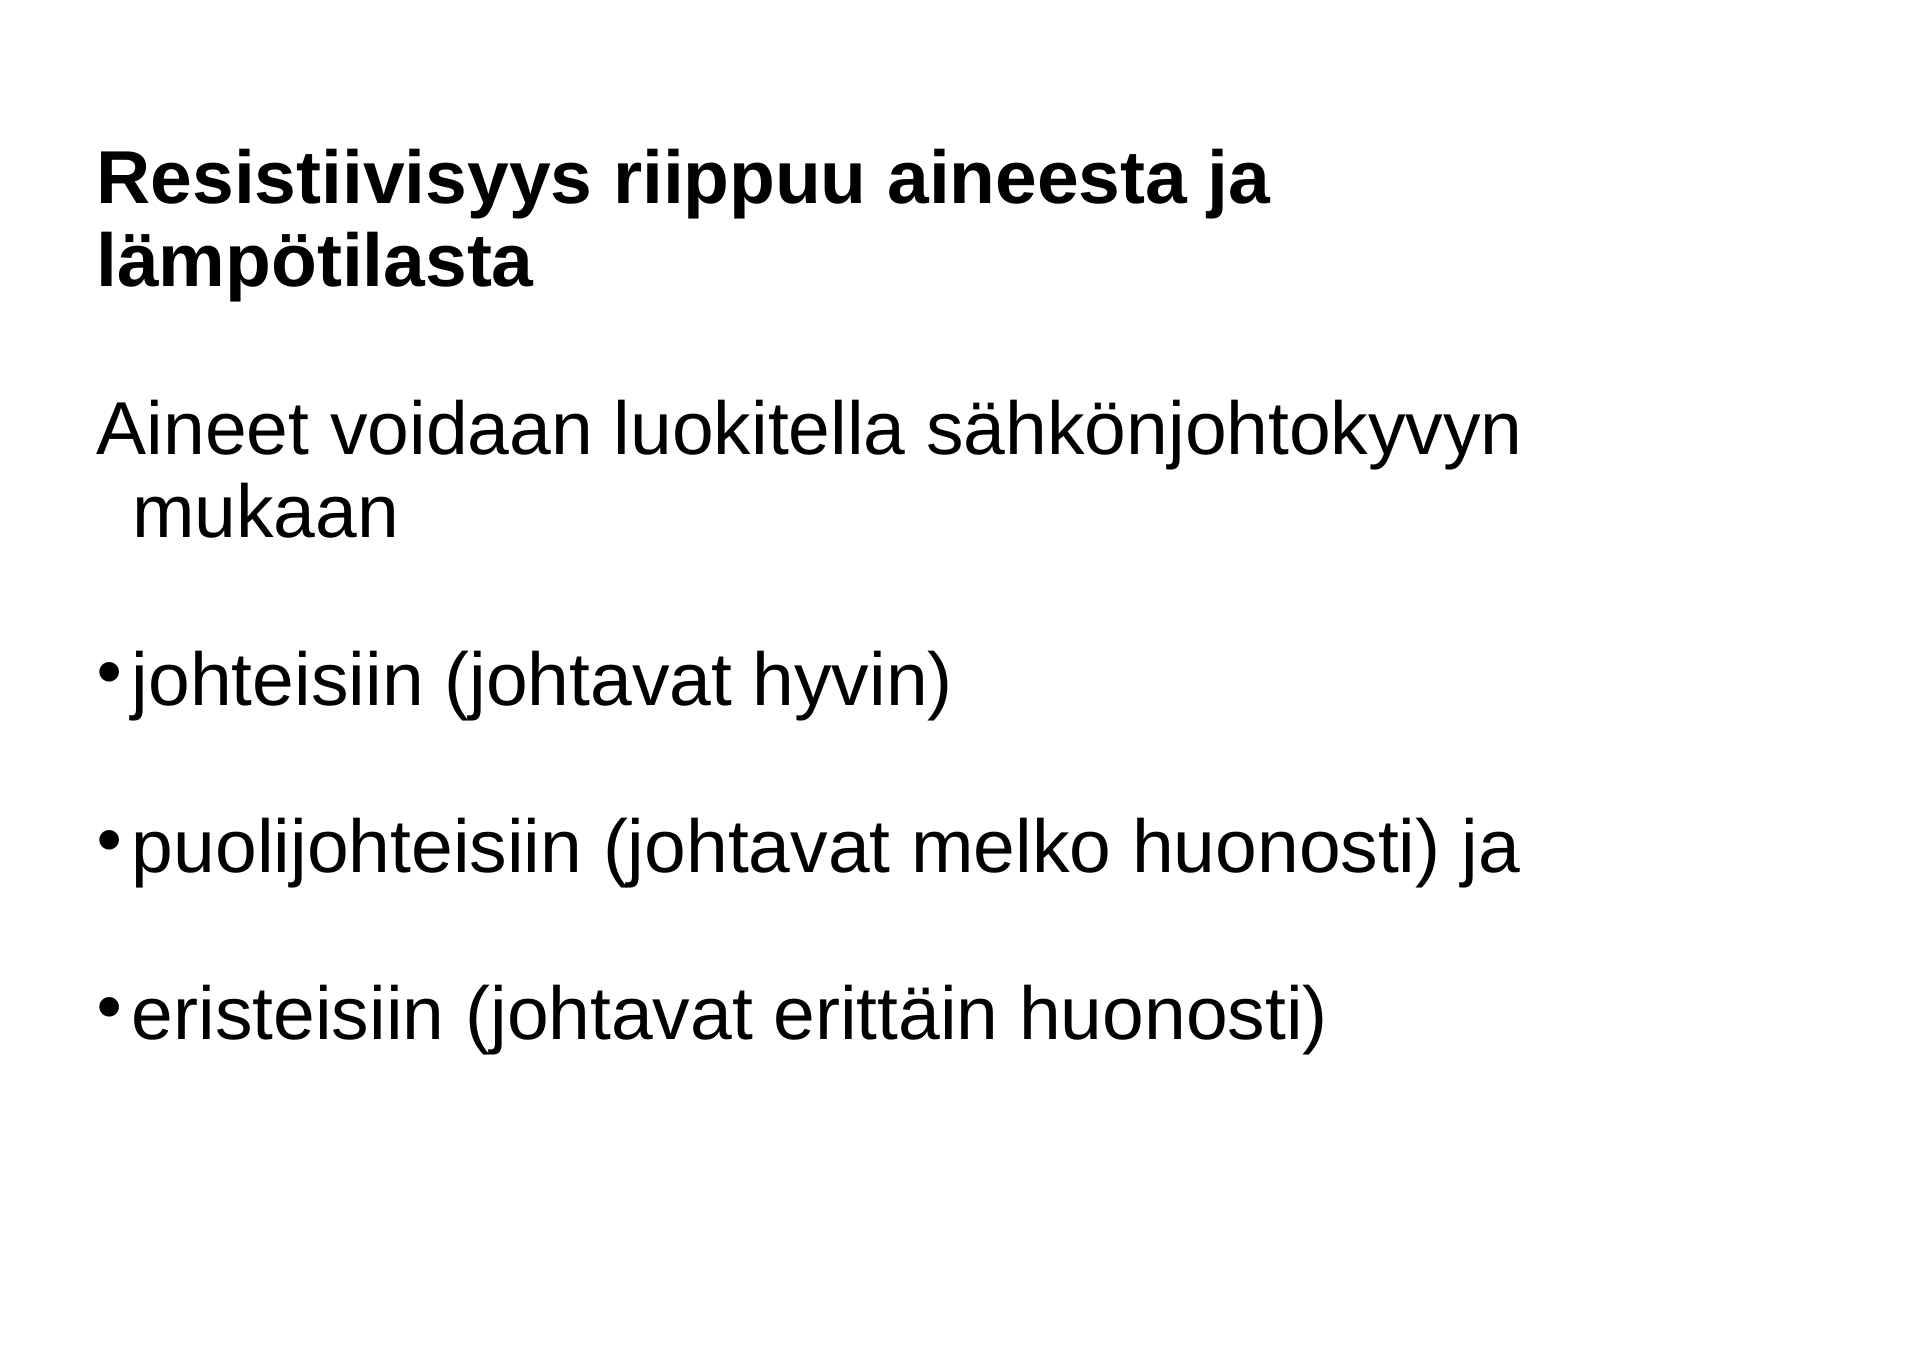

Resistiivisyys riippuu aineesta ja
lämpötilasta
Aineet voidaan luokitella sähkönjohtokyvyn mukaan
johteisiin (johtavat hyvin)
puolijohteisiin (johtavat melko huonosti) ja
eristeisiin (johtavat erittäin huonosti)